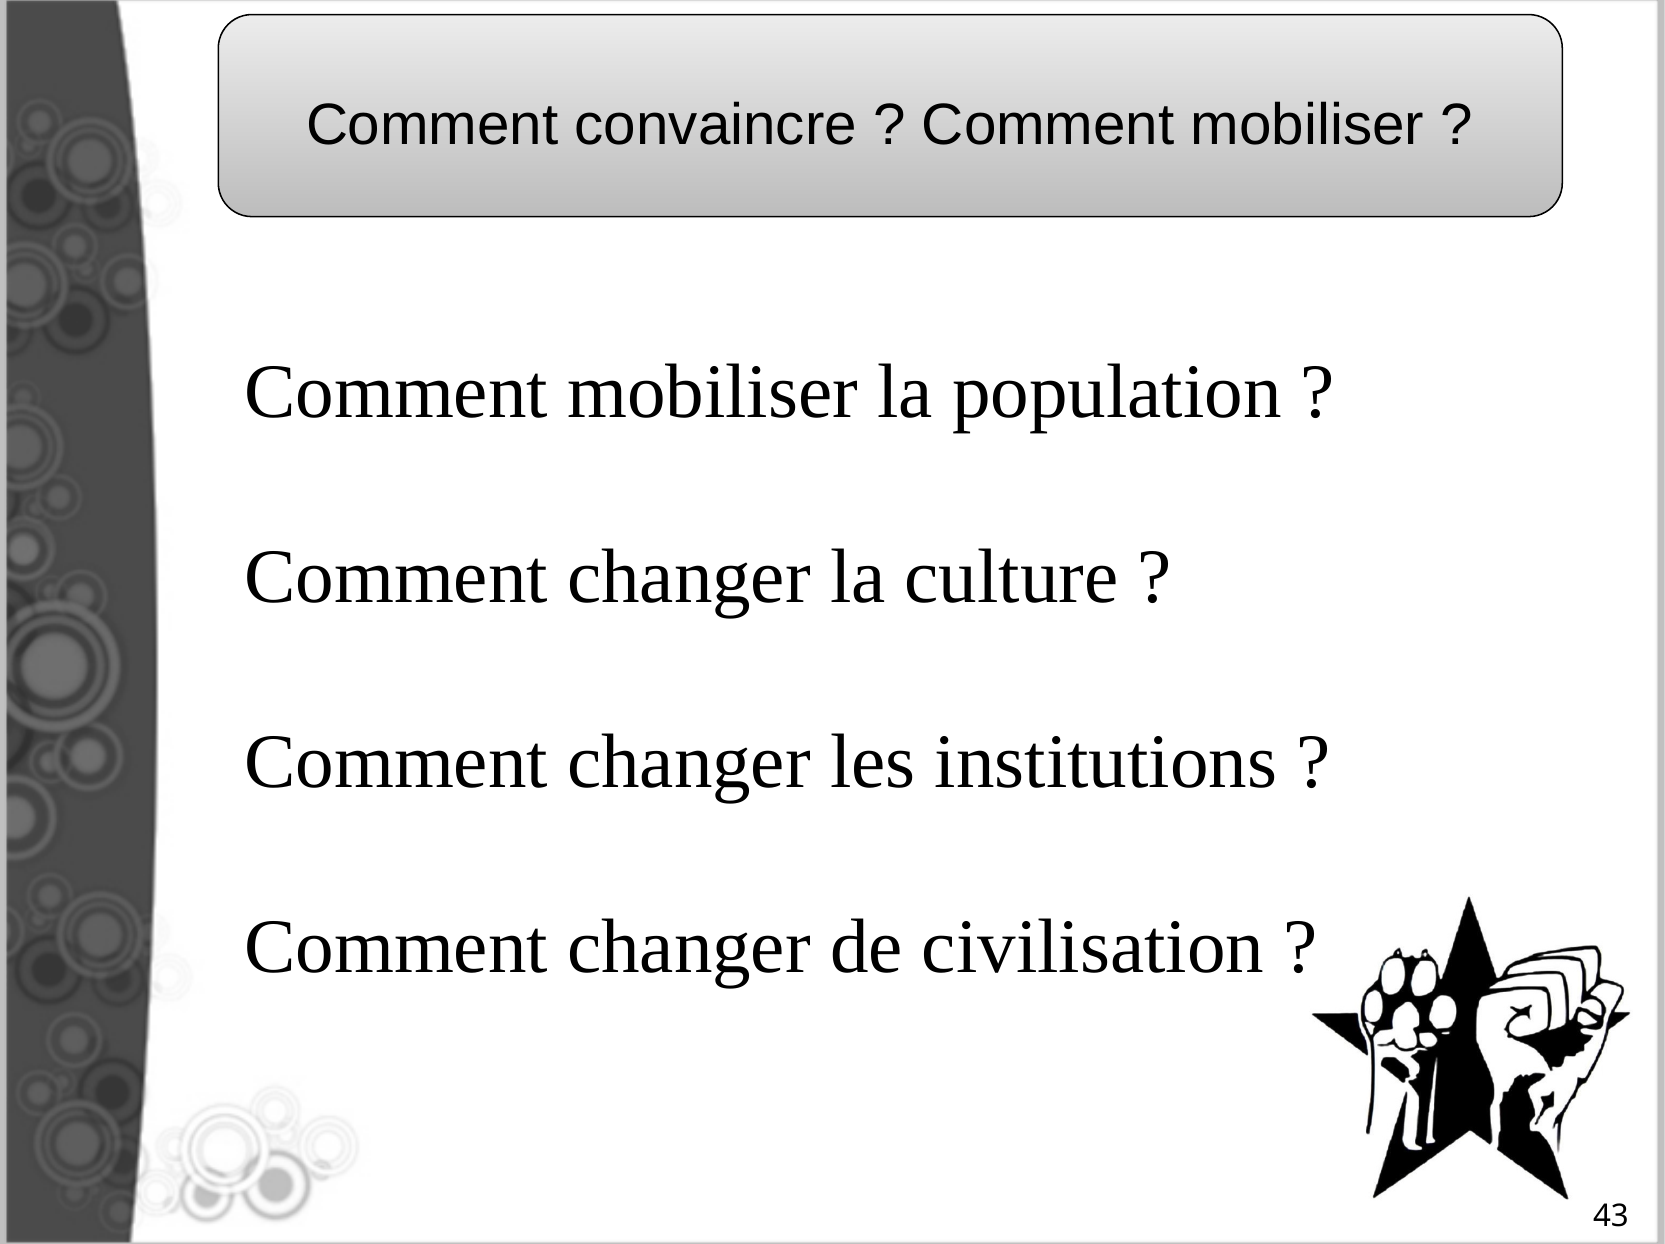

Comment convaincre ? Comment mobiliser ?
Comment mobiliser la population ?
Comment changer la culture ?
Comment changer les institutions ?
Comment changer de civilisation ?